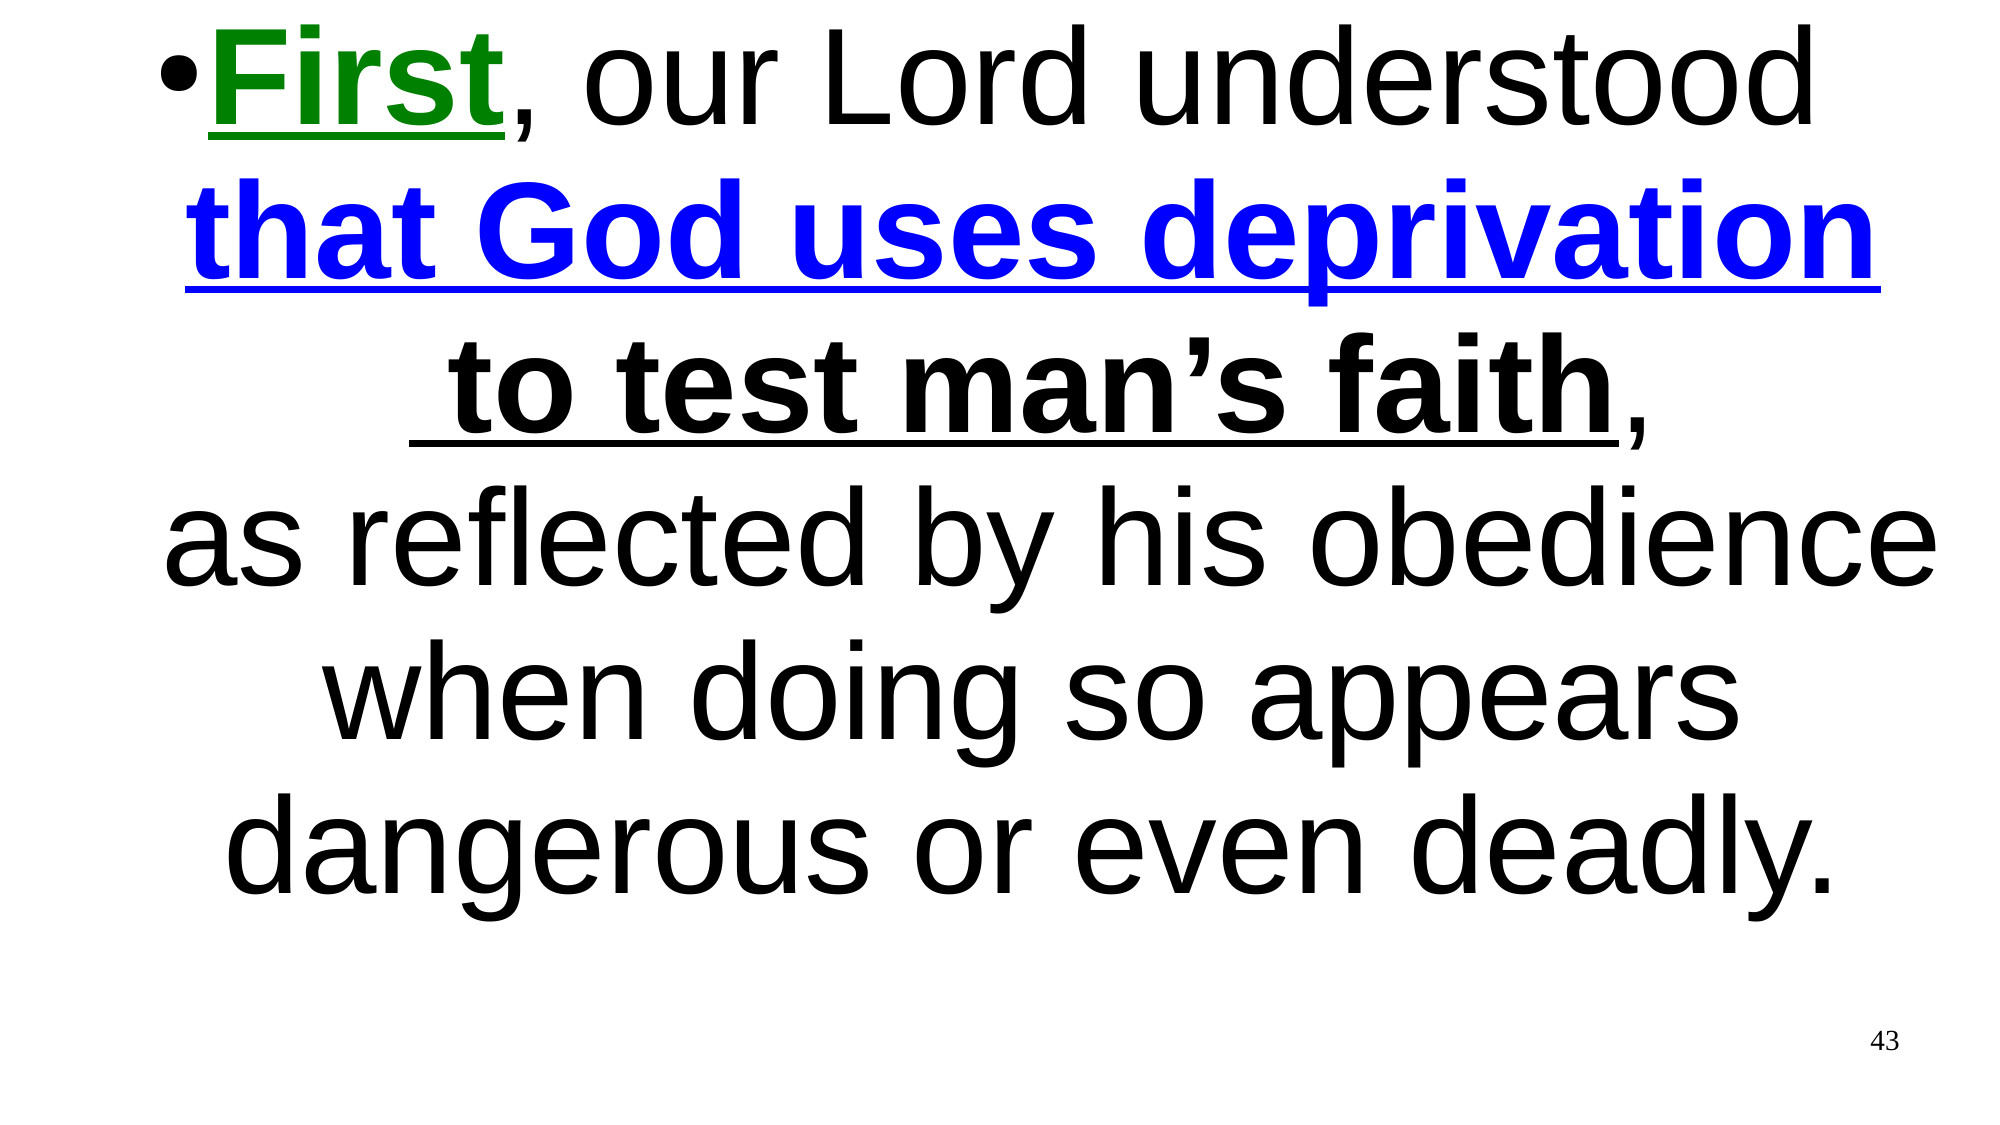

# First, our Lord understood that God uses deprivation to test man’s faith, as reflected by his obedience when doing so appears dangerous or even deadly.
43